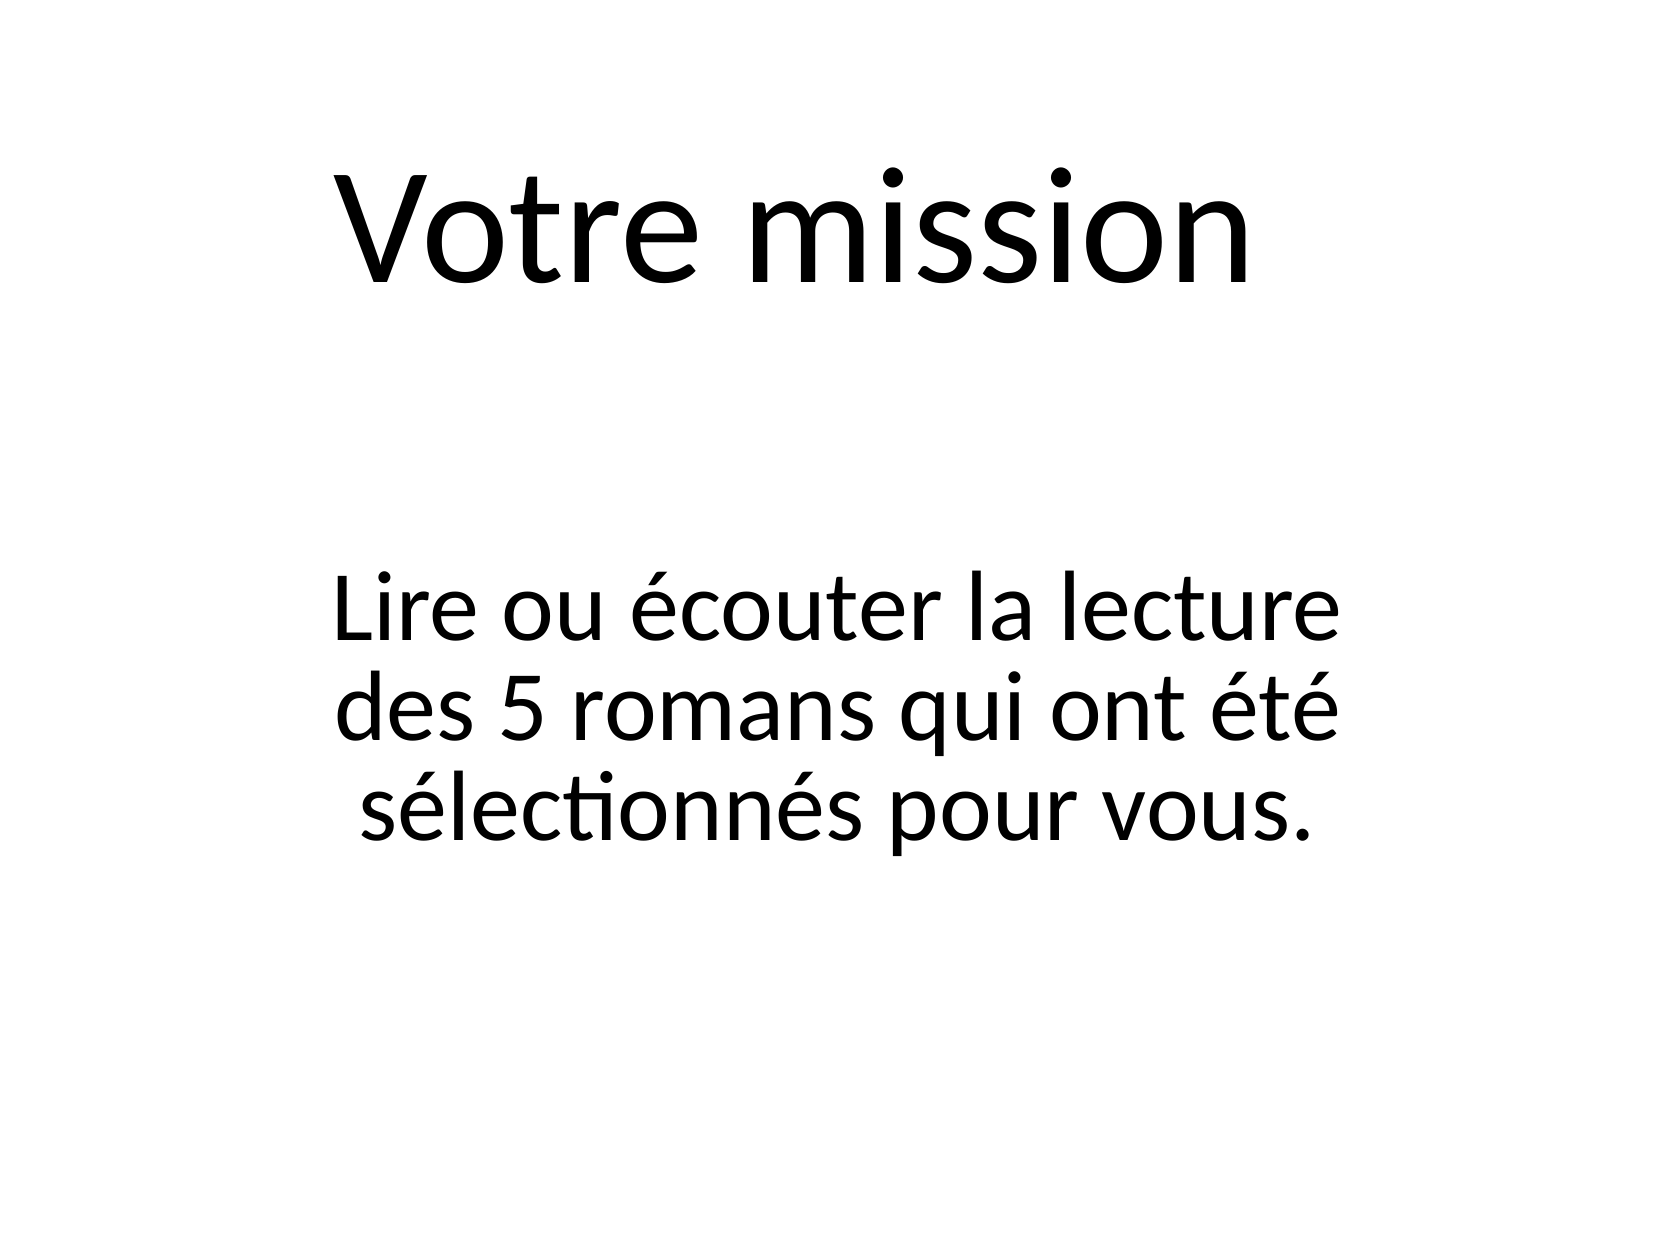

Votre mission
Lire ou écouter la lecture des 5 romans qui ont été sélectionnés pour vous.